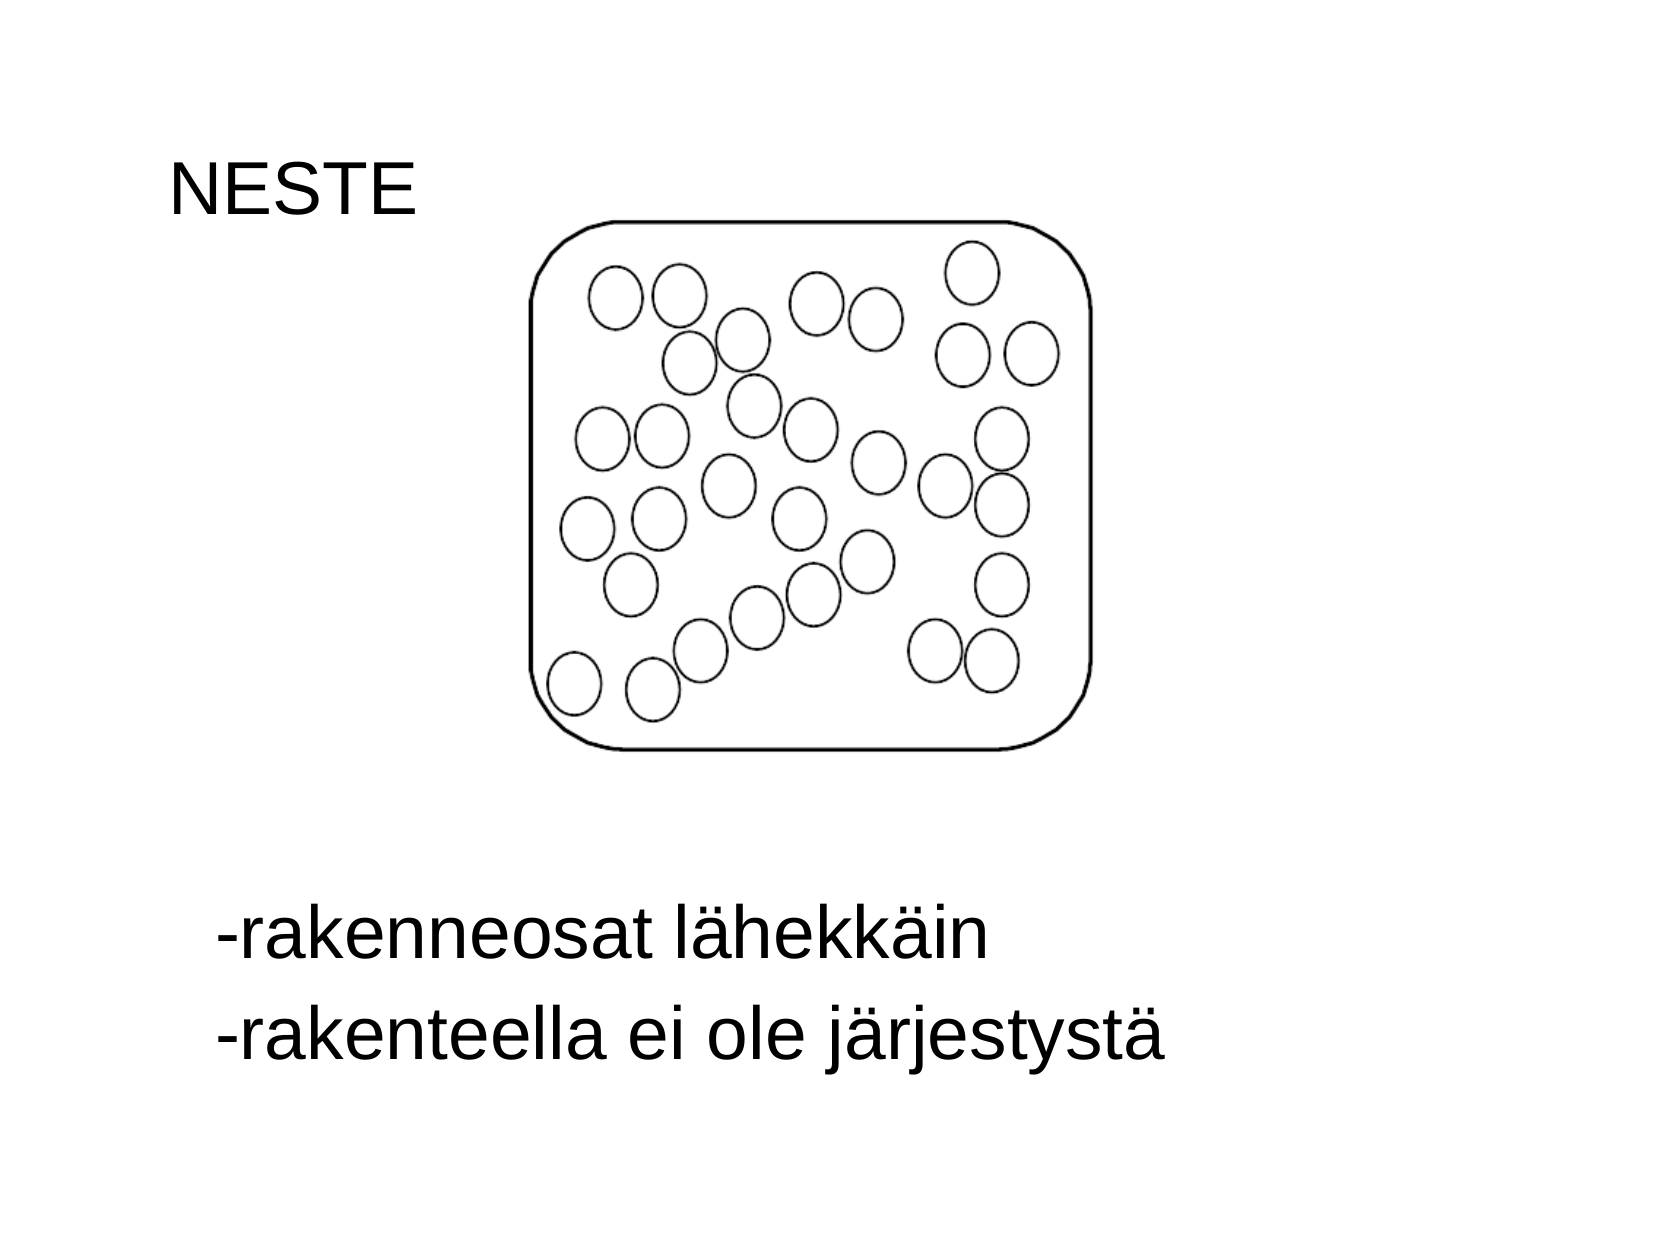

NESTE
-rakenneosat lähekkäin
-rakenteella ei ole järjestystä